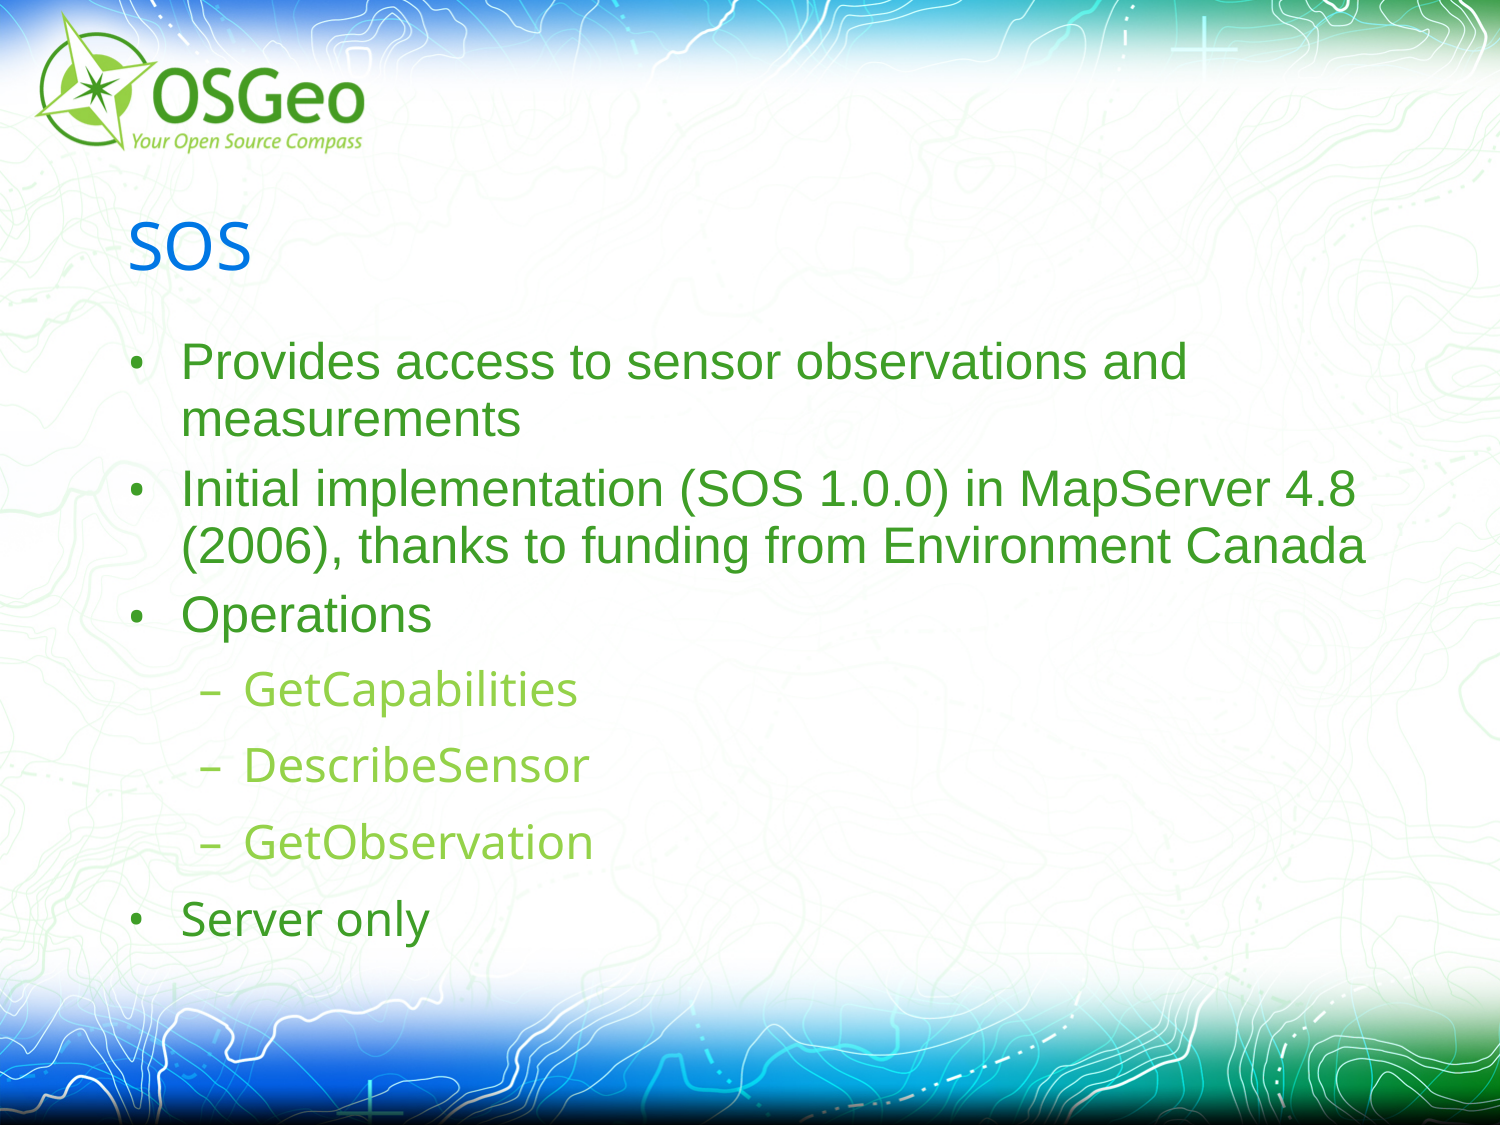

# SOS
Provides access to sensor observations and measurements
Initial implementation (SOS 1.0.0) in MapServer 4.8 (2006), thanks to funding from Environment Canada
Operations
GetCapabilities
DescribeSensor
GetObservation
Server only